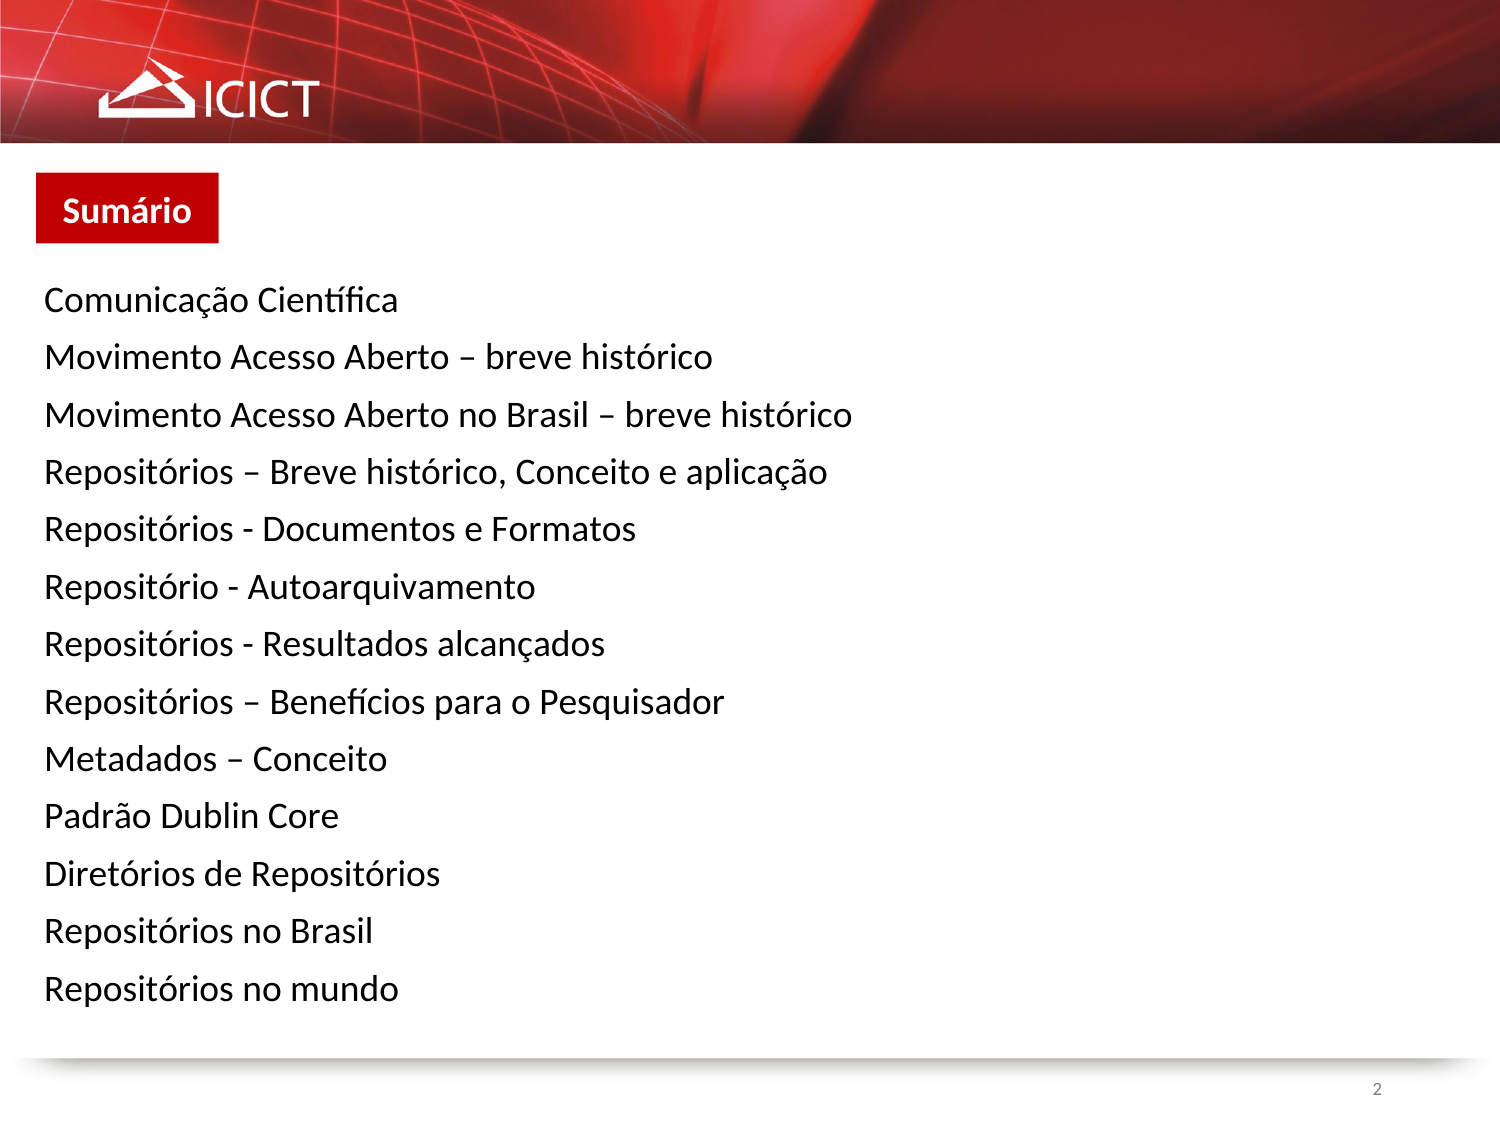

Sumário
Comunicação Científica
Movimento Acesso Aberto – breve histórico
Movimento Acesso Aberto no Brasil – breve histórico
Repositórios – Breve histórico, Conceito e aplicação
Repositórios - Documentos e Formatos
Repositório - Autoarquivamento
Repositórios - Resultados alcançados
Repositórios – Benefícios para o Pesquisador
Metadados – Conceito
Padrão Dublin Core
Diretórios de Repositórios
Repositórios no Brasil
Repositórios no mundo